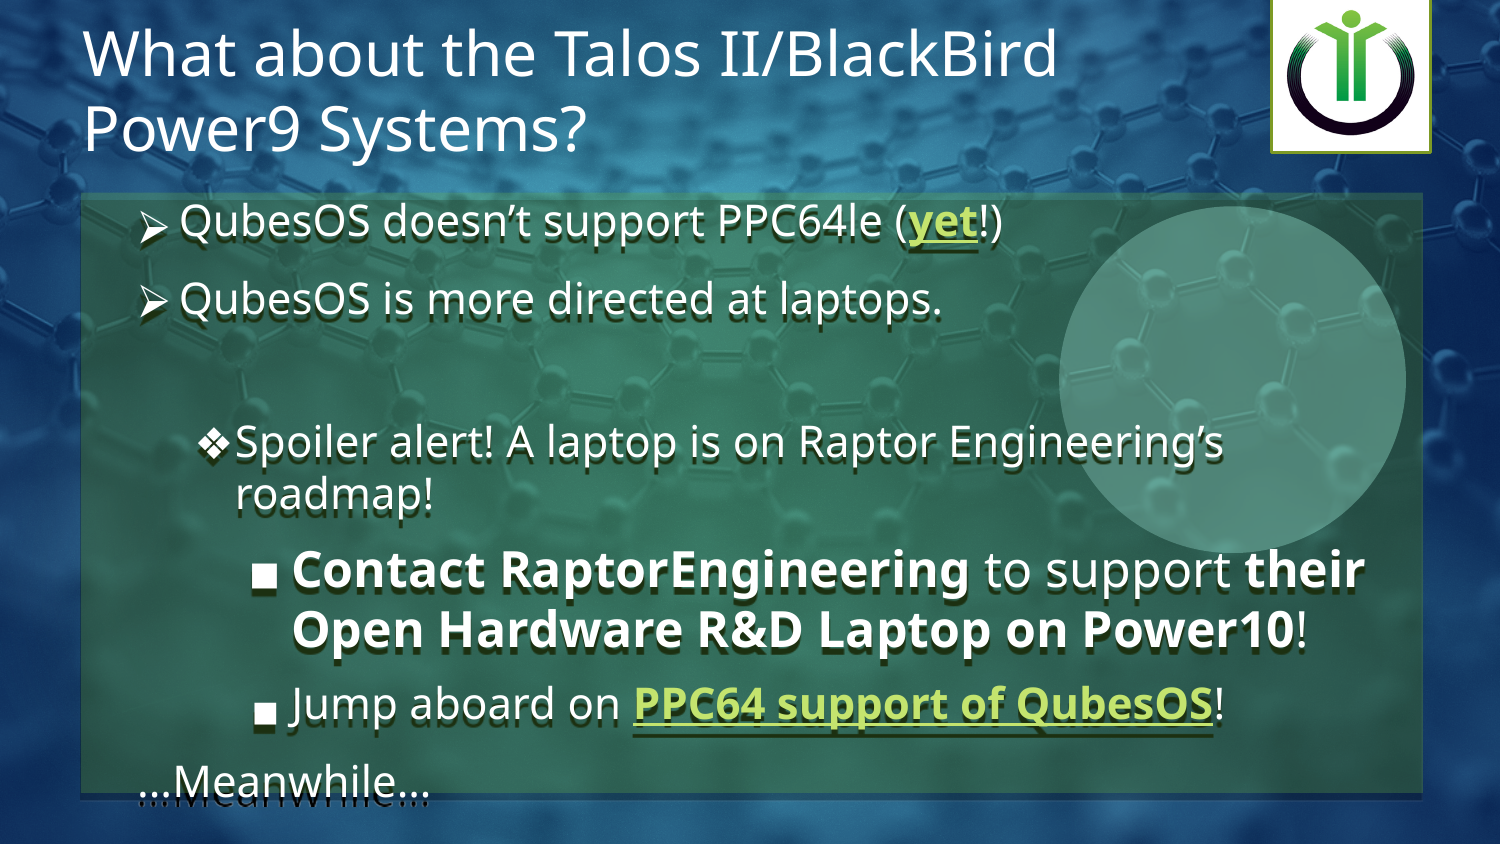

What about the Talos II/BlackBird Power9 Systems?
QubesOS doesn’t support PPC64le (yet!)
QubesOS is more directed at laptops.
Spoiler alert! A laptop is on Raptor Engineering’s roadmap!
Contact RaptorEngineering to support their Open Hardware R&D Laptop on Power10!
Jump aboard on PPC64 support of QubesOS!
...Meanwhile…